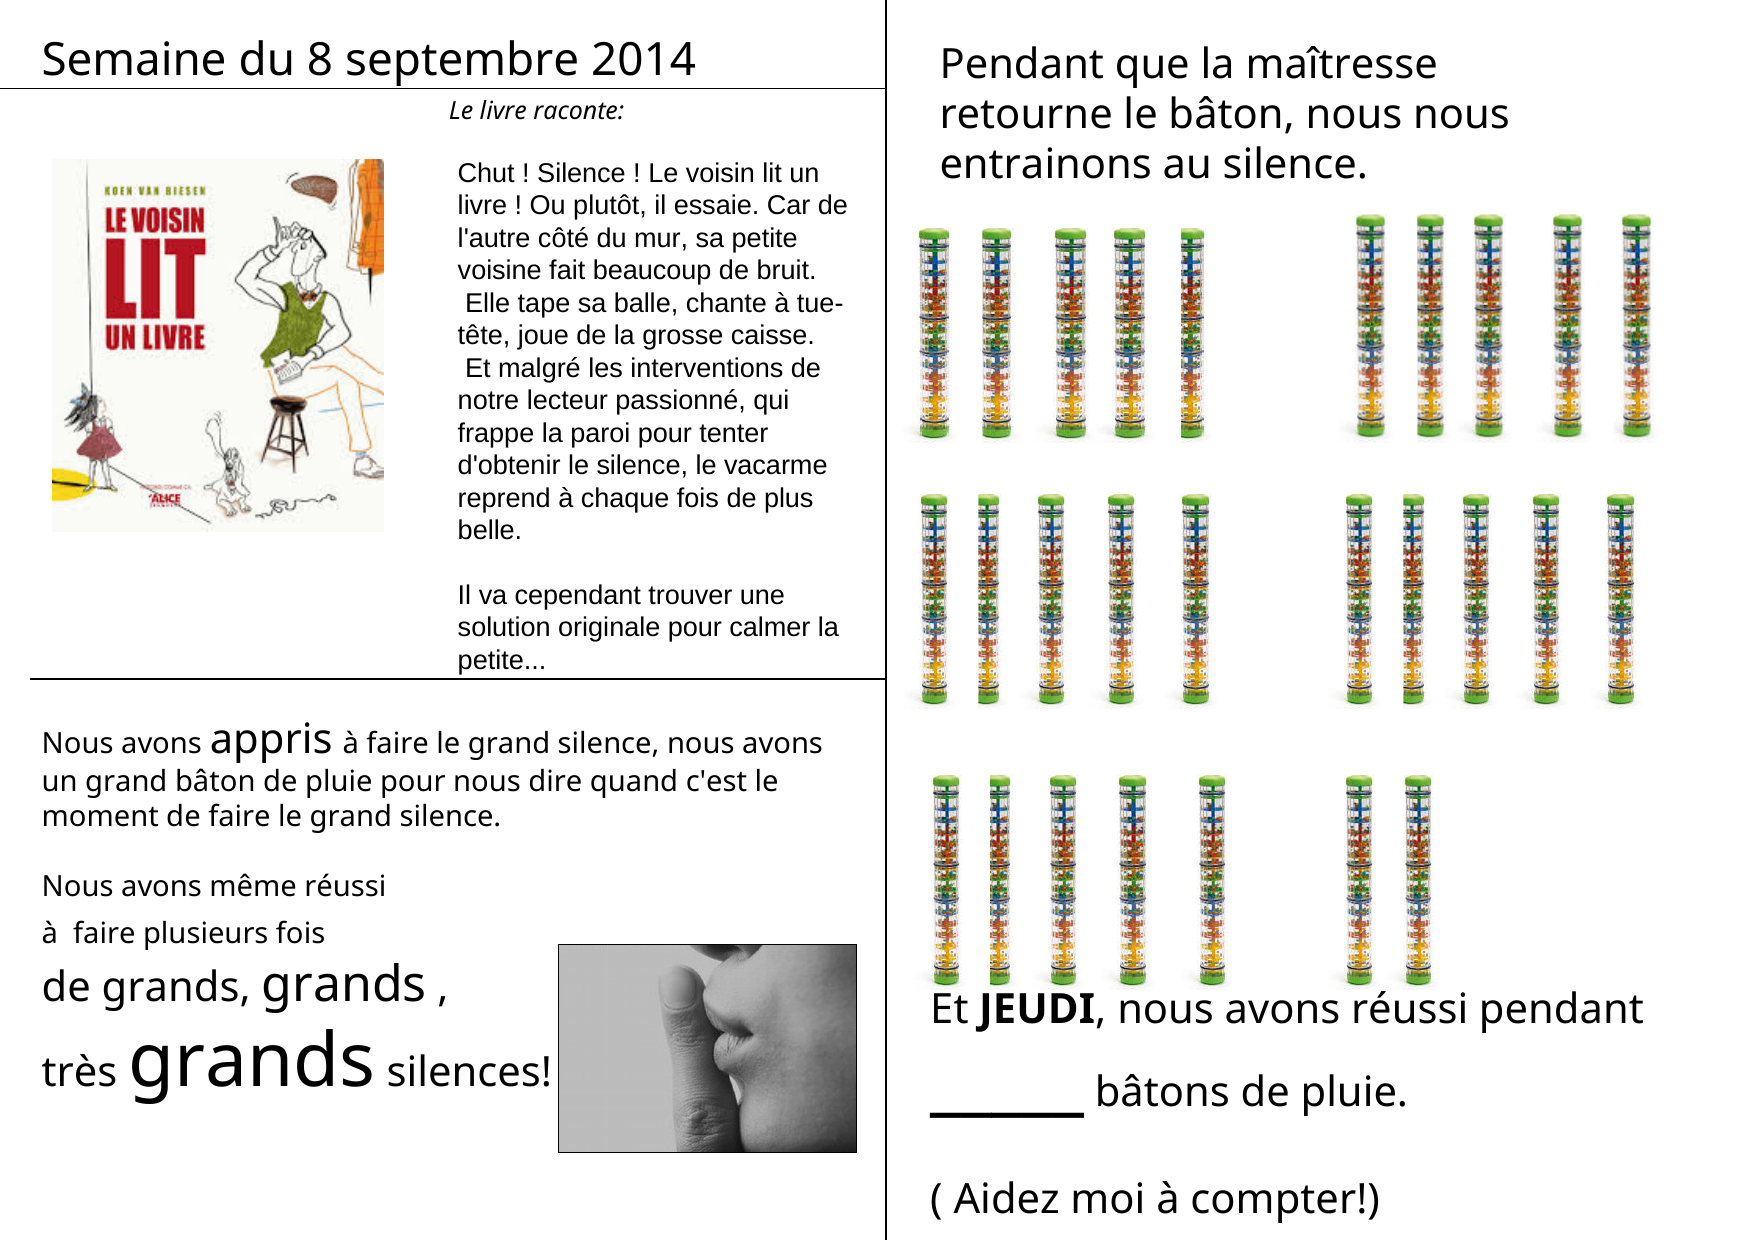

Semaine du 8 septembre 2014
Pendant que la maîtresse retourne le bâton, nous nous entrainons au silence.
Le livre raconte:
Chut ! Silence ! Le voisin lit un livre ! Ou plutôt, il essaie. Car de l'autre côté du mur, sa petite voisine fait beaucoup de bruit.
 Elle tape sa balle, chante à tue-tête, joue de la grosse caisse.
 Et malgré les interventions de notre lecteur passionné, qui frappe la paroi pour tenter d'obtenir le silence, le vacarme reprend à chaque fois de plus belle.
Il va cependant trouver une solution originale pour calmer la petite...
Nous avons appris à faire le grand silence, nous avons un grand bâton de pluie pour nous dire quand c'est le moment de faire le grand silence.
Nous avons même réussi
à faire plusieurs fois
de grands, grands ,
très grands silences!
Et JEUDI, nous avons réussi pendant _____ bâtons de pluie.
( Aidez moi à compter!)